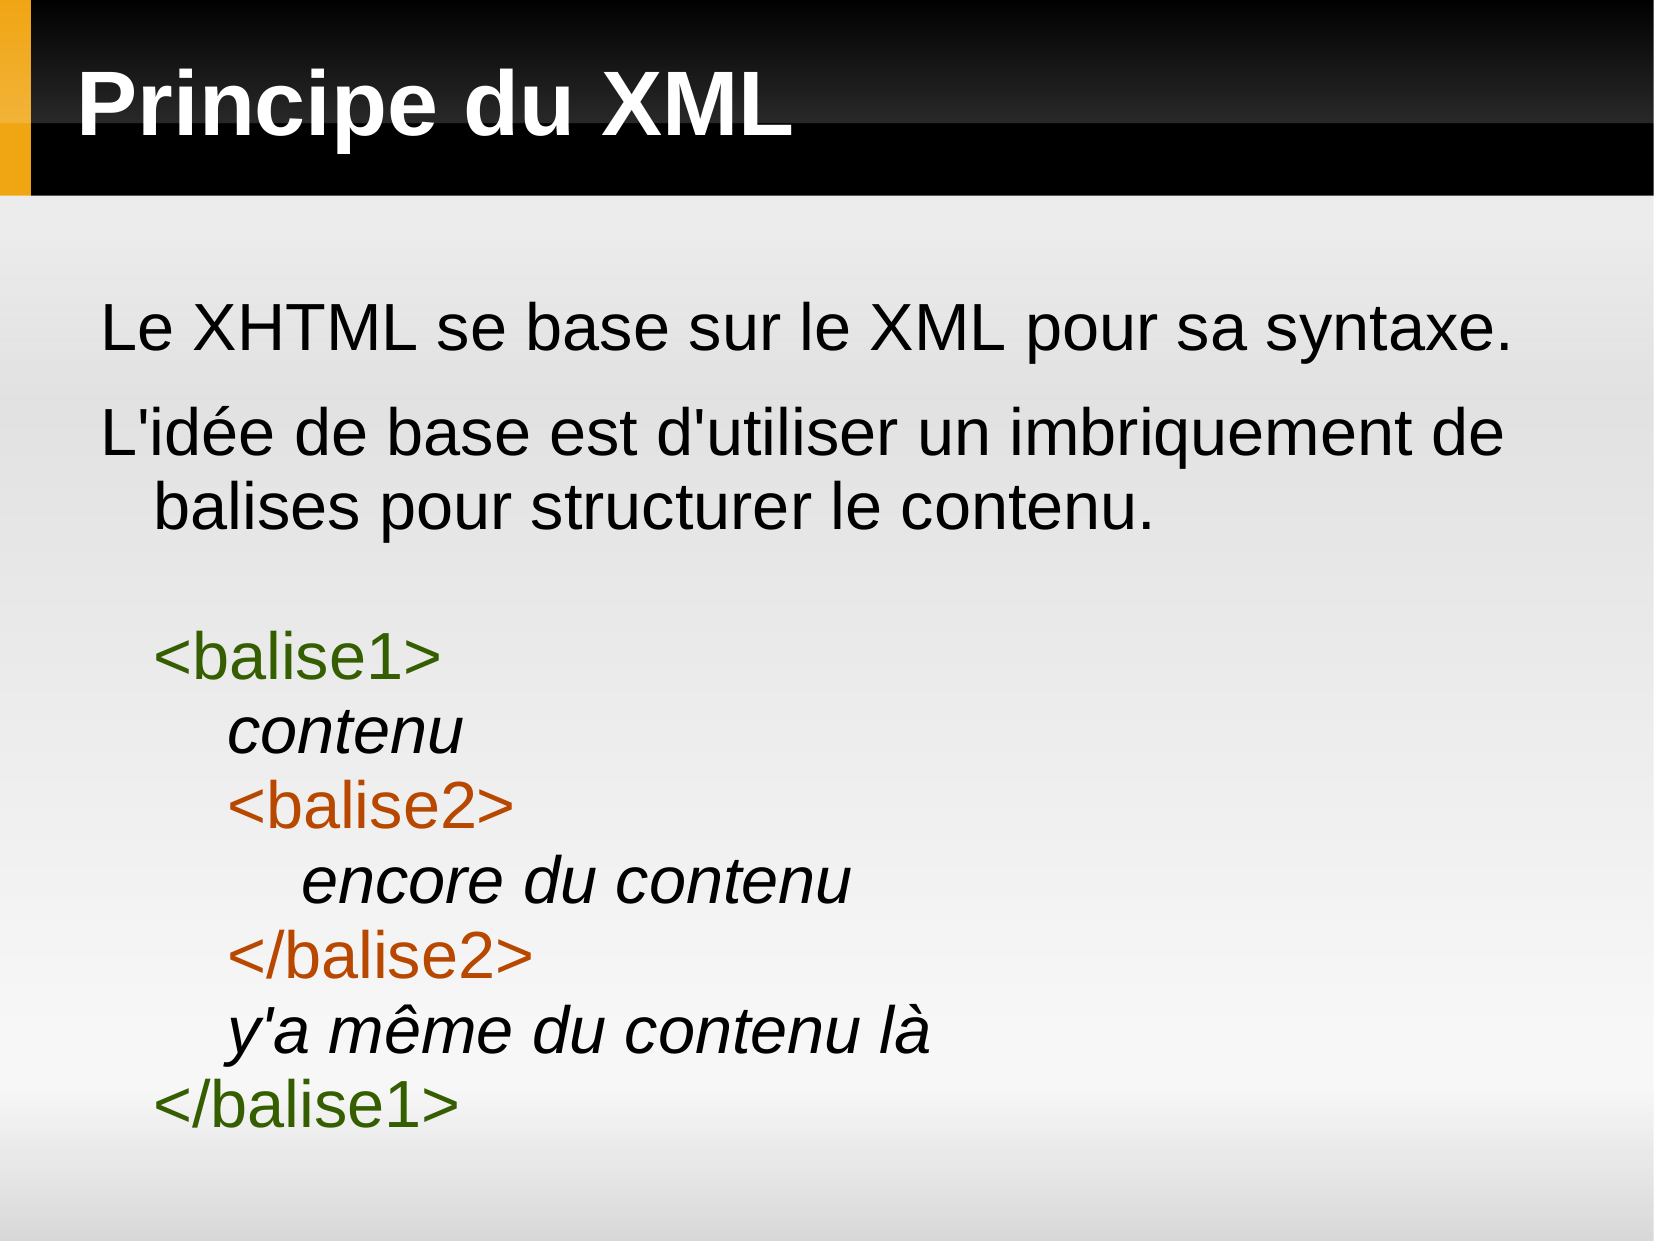

# Principe du XML
Le XHTML se base sur le XML pour sa syntaxe.
L'idée de base est d'utiliser un imbriquement de balises pour structurer le contenu.
<balise1>
	contenu
	<balise2>
		encore du contenu
	</balise2>
	y'a même du contenu là
</balise1>